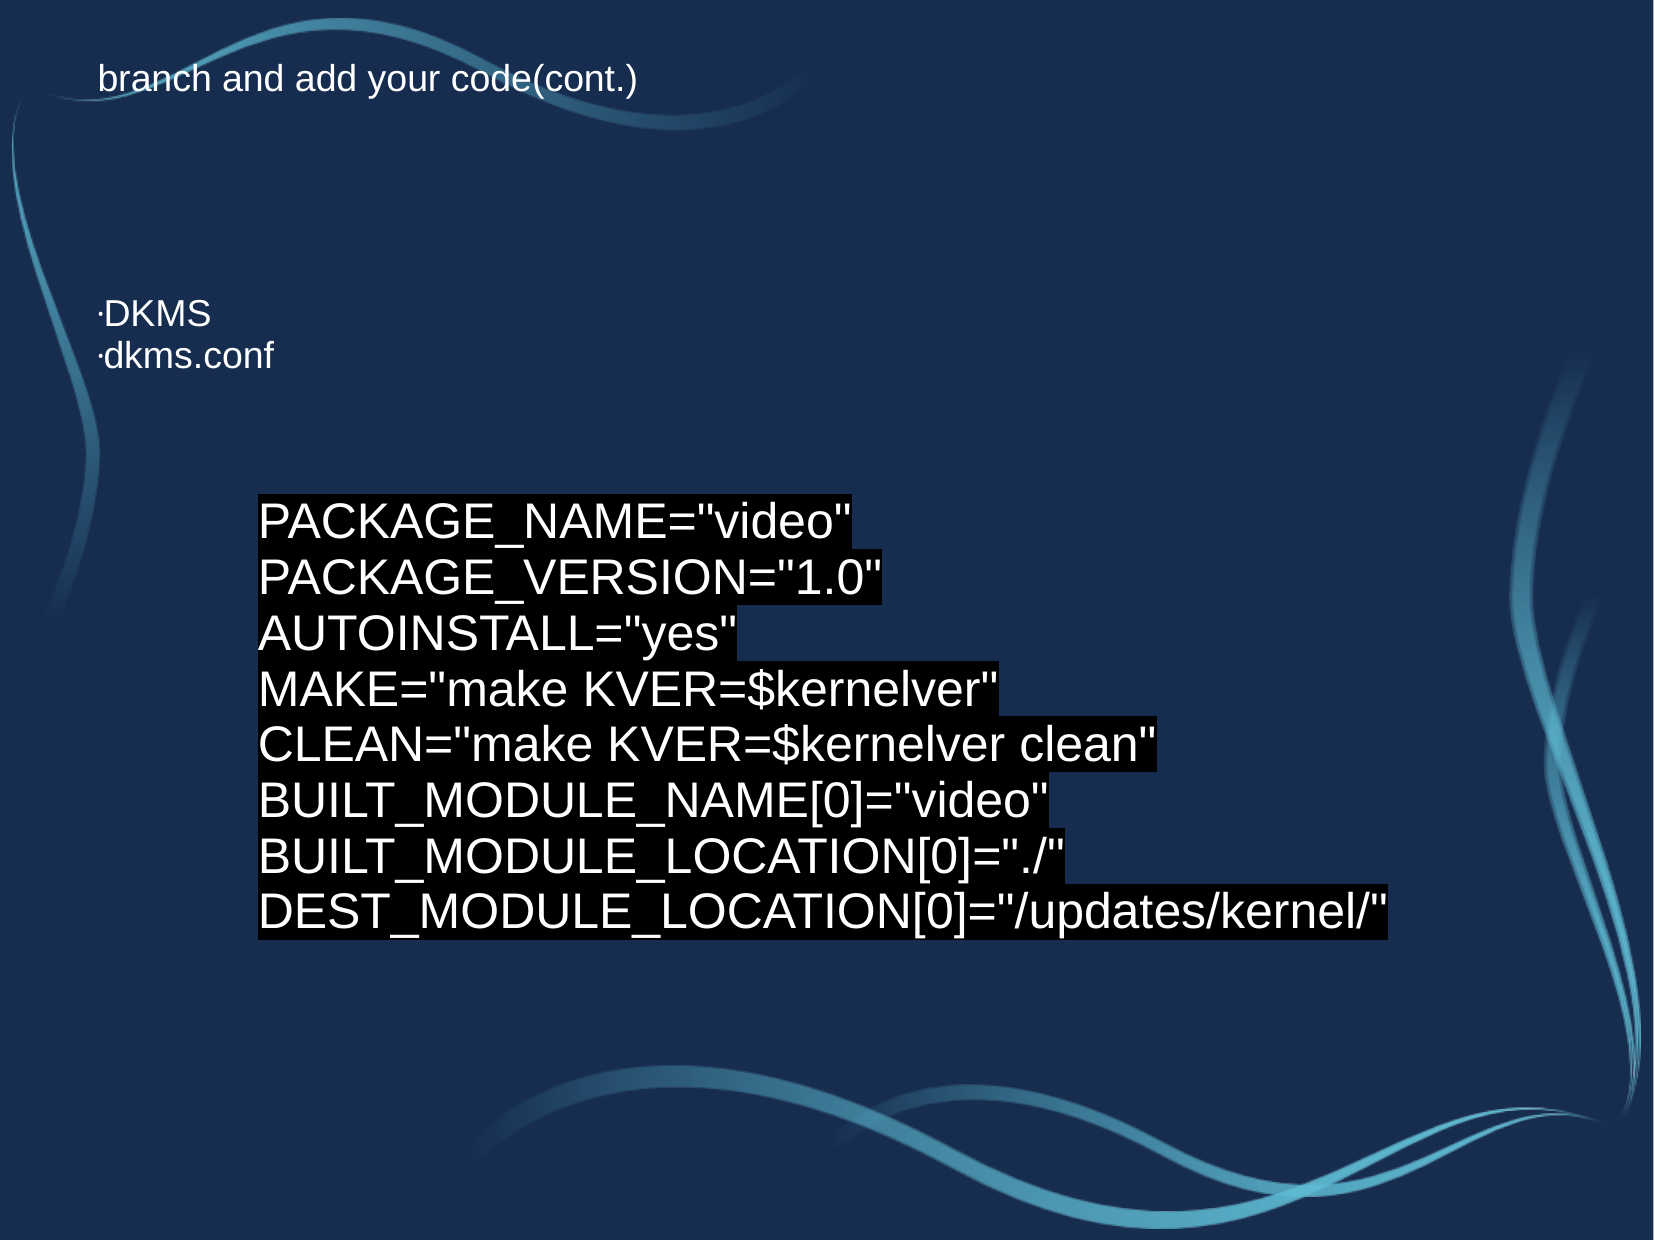

branch and add your code(cont.)
DKMS
dkms.conf
PACKAGE_NAME="video"
PACKAGE_VERSION="1.0"
AUTOINSTALL="yes"
MAKE="make KVER=$kernelver"
CLEAN="make KVER=$kernelver clean"
BUILT_MODULE_NAME[0]="video"
BUILT_MODULE_LOCATION[0]="./"
DEST_MODULE_LOCATION[0]="/updates/kernel/"